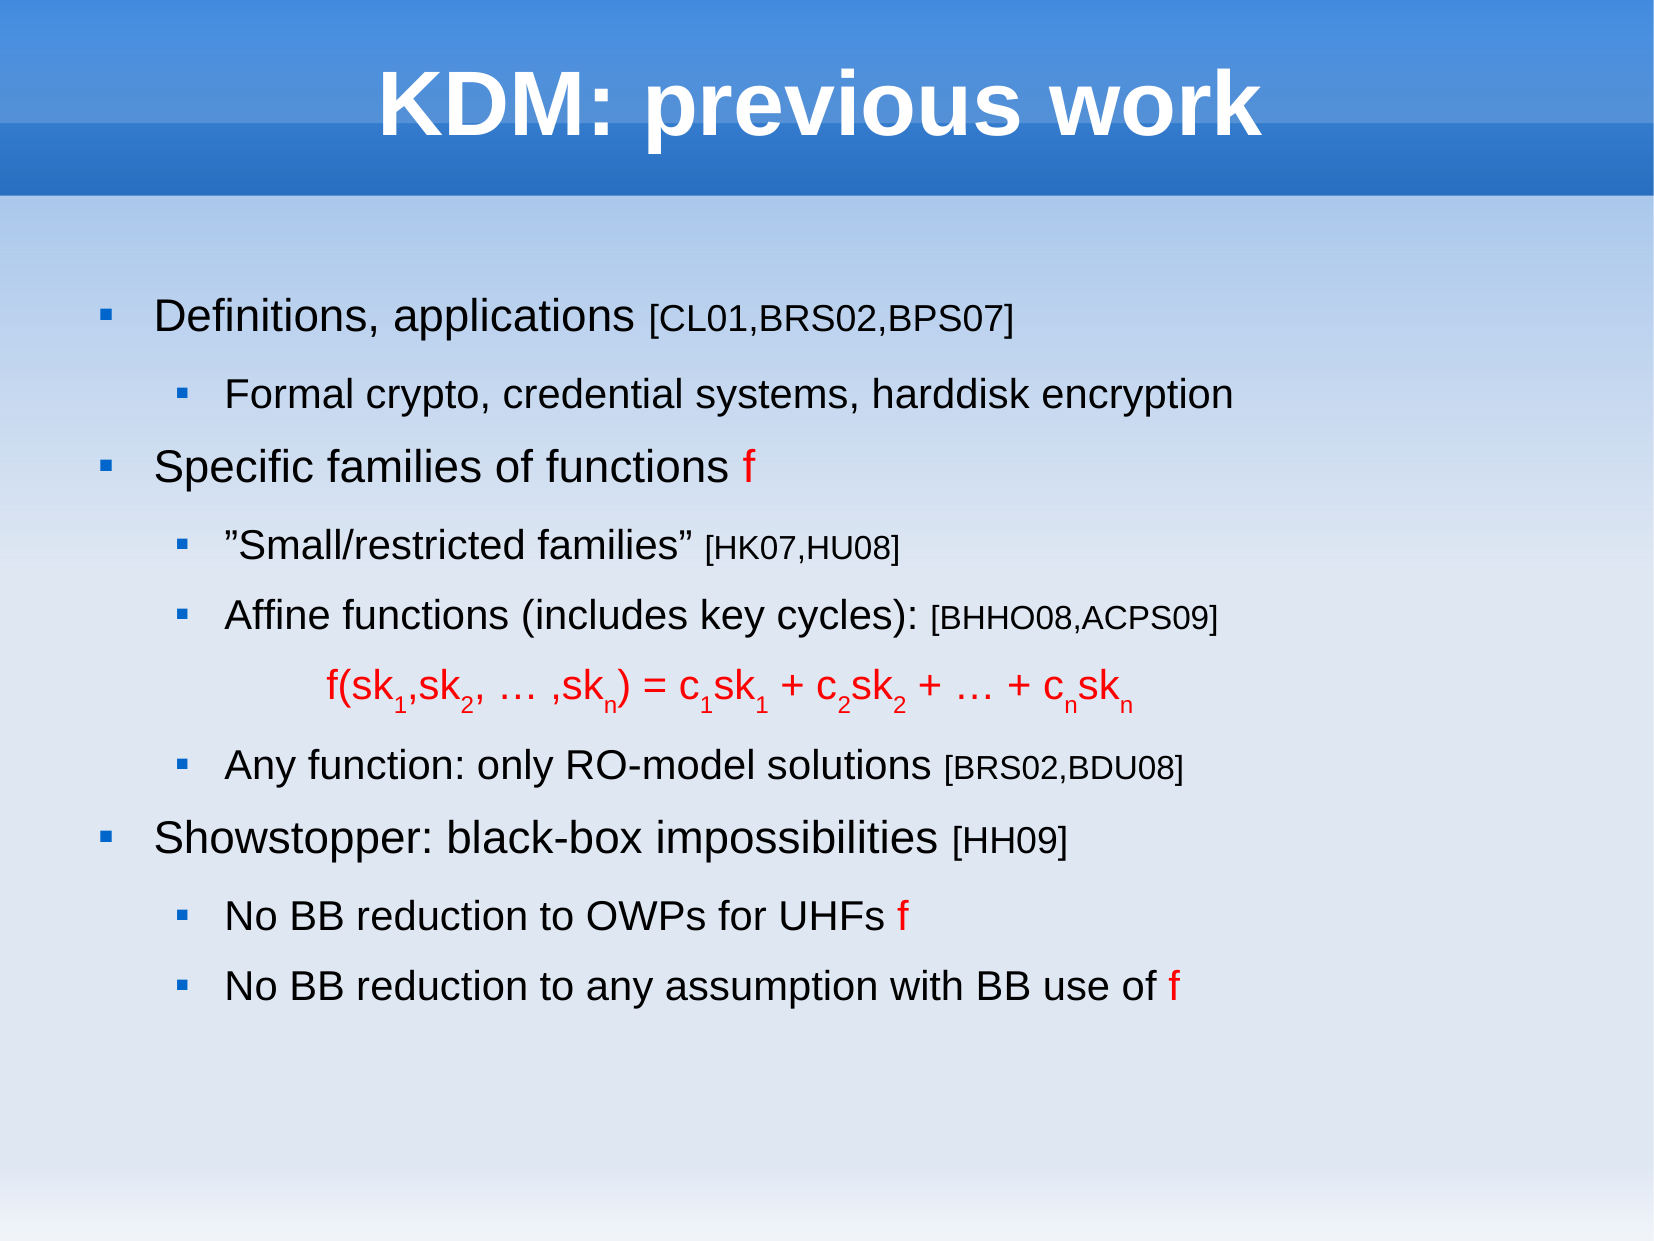

# KDM: previous work
Definitions, applications [CL01,BRS02,BPS07]
Formal crypto, credential systems, harddisk encryption
Specific families of functions f
”Small/restricted families” [HK07,HU08]
Affine functions (includes key cycles): [BHHO08,ACPS09]
 f(sk1,sk2, … ,skn) = c1sk1 + c2sk2 + … + cnskn
Any function: only RO-model solutions [BRS02,BDU08]
Showstopper: black-box impossibilities [HH09]
No BB reduction to OWPs for UHFs f
No BB reduction to any assumption with BB use of f